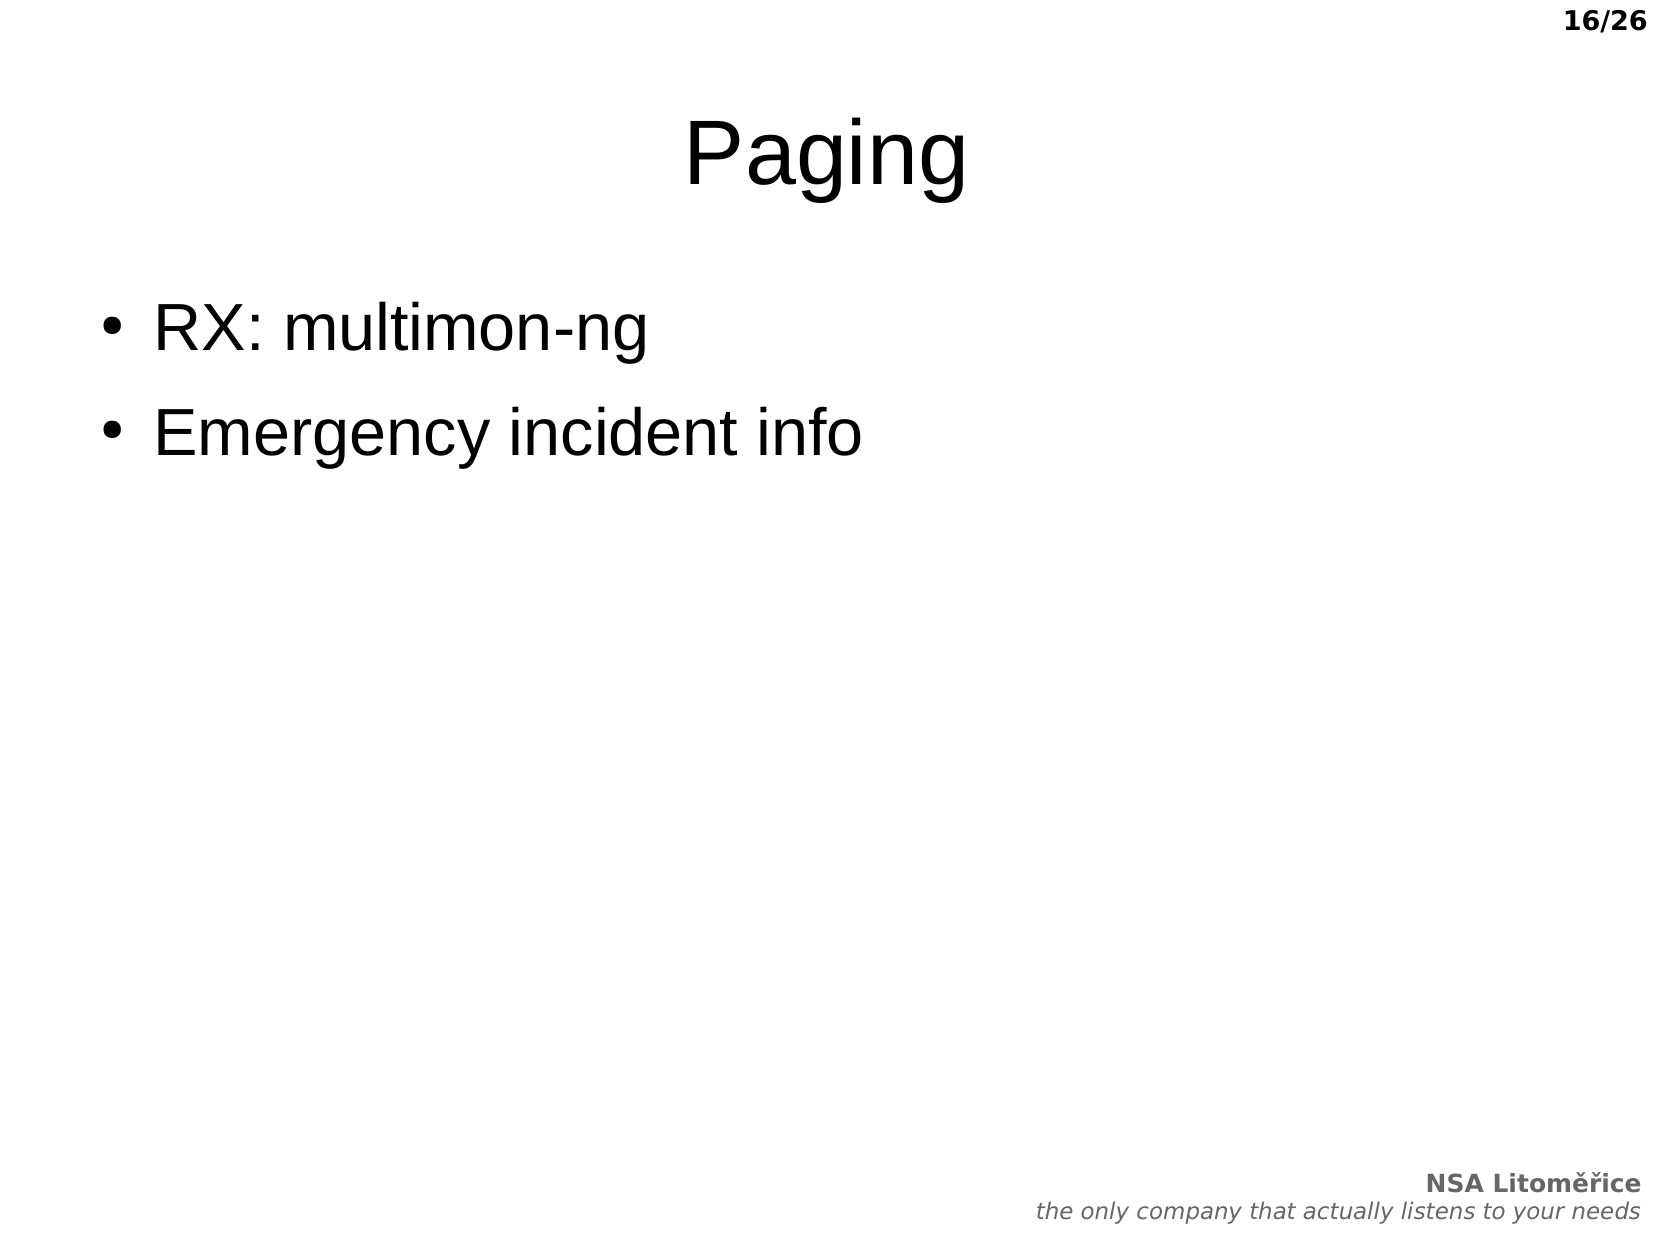

aaa
# Paging
RX: multimon-ng
Emergency incident info
16